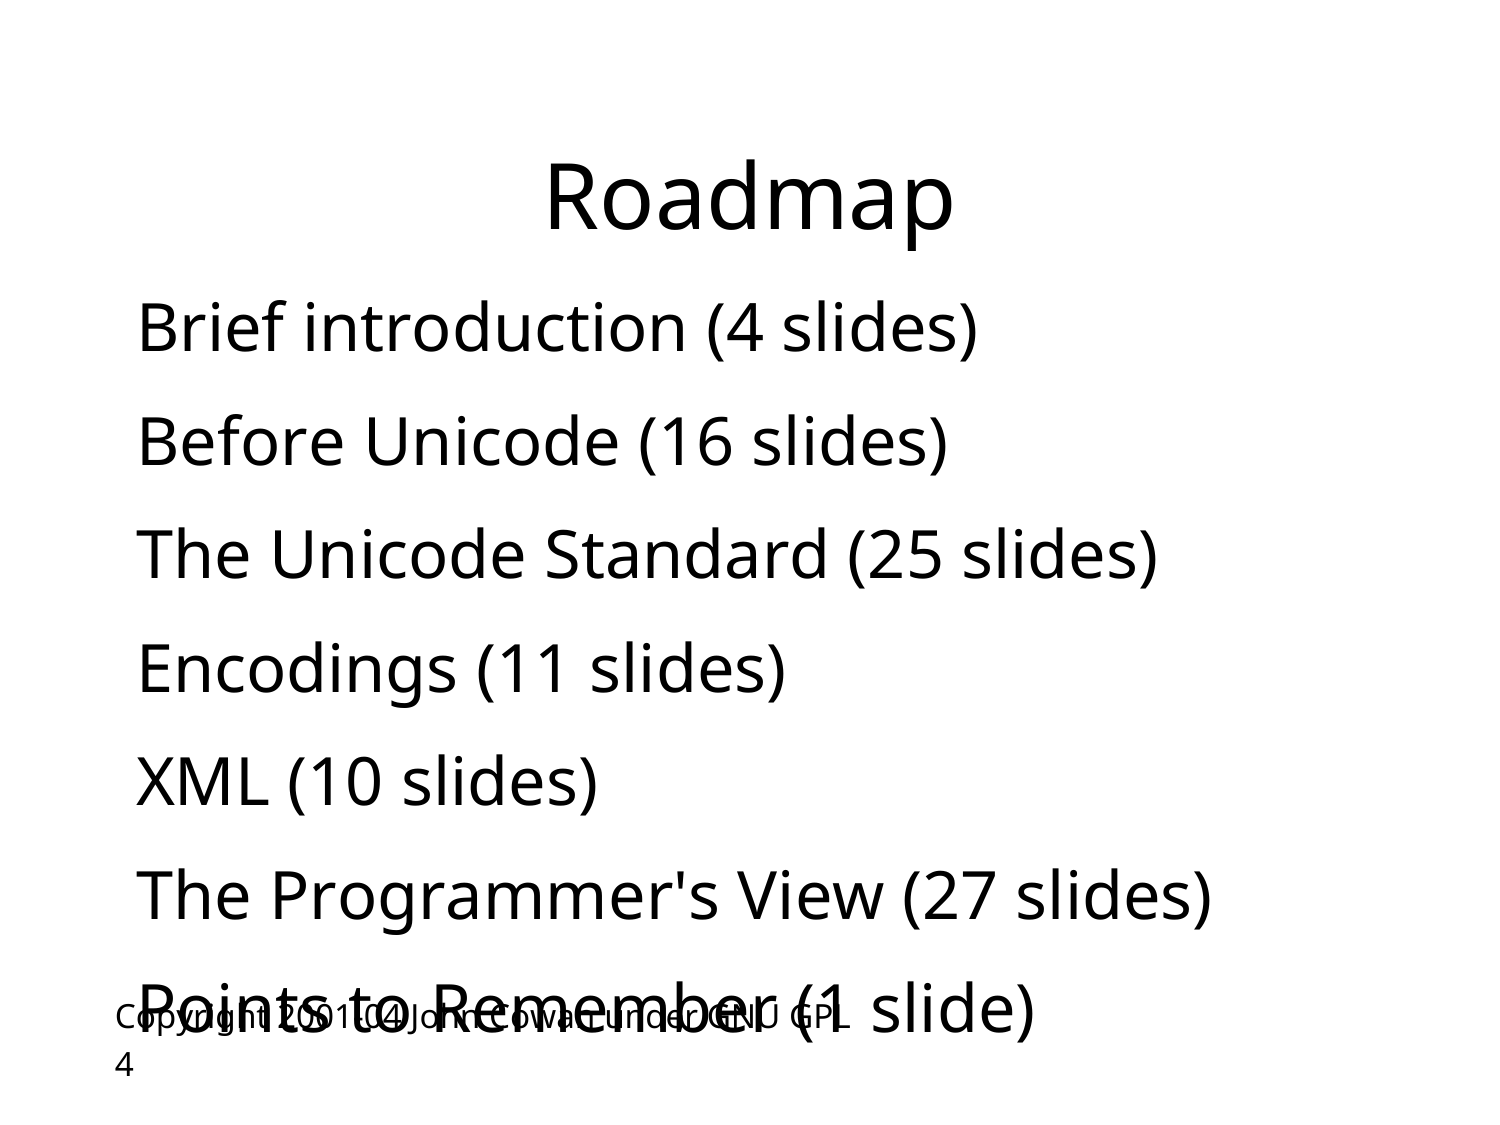

# Roadmap
Brief introduction (4 slides)
Before Unicode (16 slides)
The Unicode Standard (25 slides)
Encodings (11 slides)
XML (10 slides)
The Programmer's View (27 slides)
Points to Remember (1 slide)